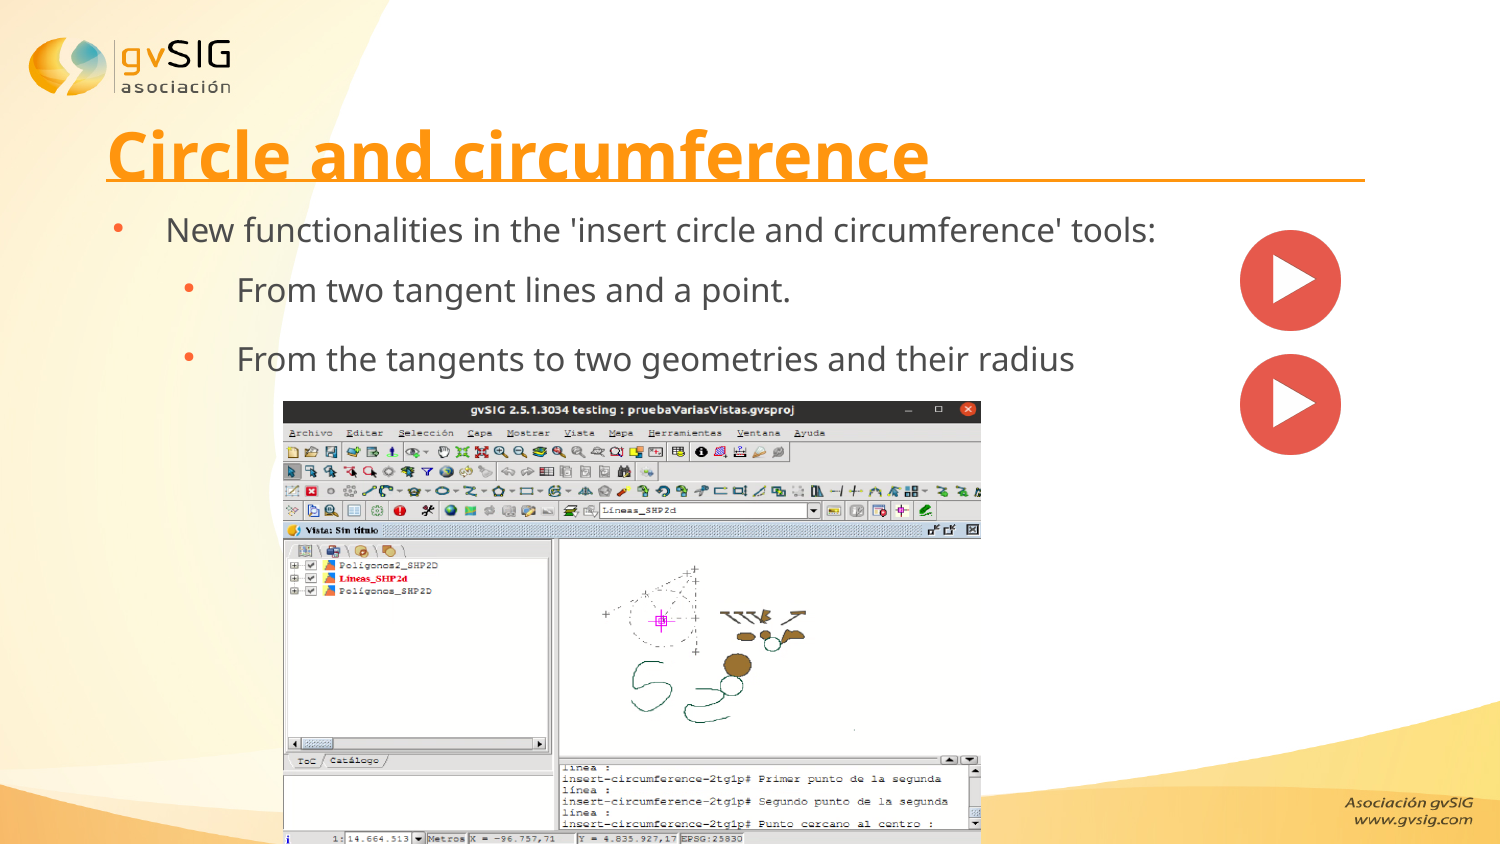

# Circle and circumference
New functionalities in the 'insert circle and circumference' tools:
From two tangent lines and a point.
From the tangents to two geometries and their radius